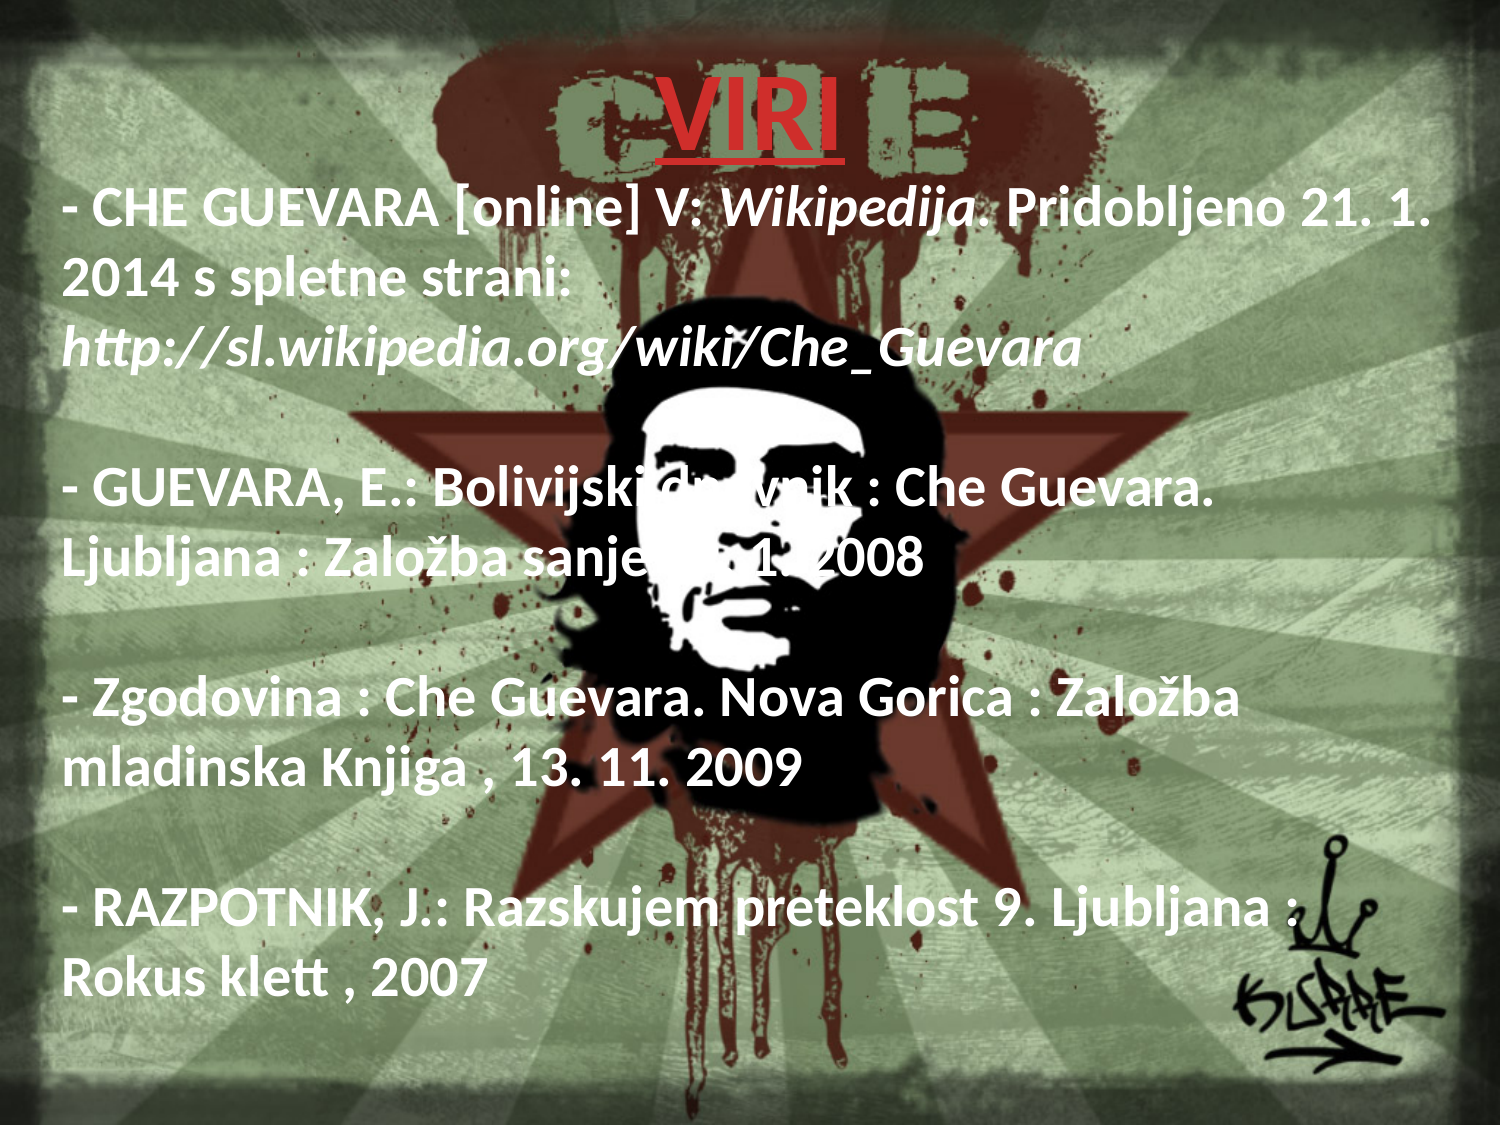

VIRI
#
- CHE GUEVARA [online] V: Wikipedija. Pridobljeno 21. 1. 2014 s spletne strani:
http://sl.wikipedia.org/wiki/Che_Guevara
- GUEVARA, E.: Bolivijski dnevnik : Che Guevara. Ljubljana : Založba sanje , 9. 1. 2008
- Zgodovina : Che Guevara. Nova Gorica : Založba mladinska Knjiga , 13. 11. 2009
- RAZPOTNIK, J.: Razskujem preteklost 9. Ljubljana : Rokus klett , 2007